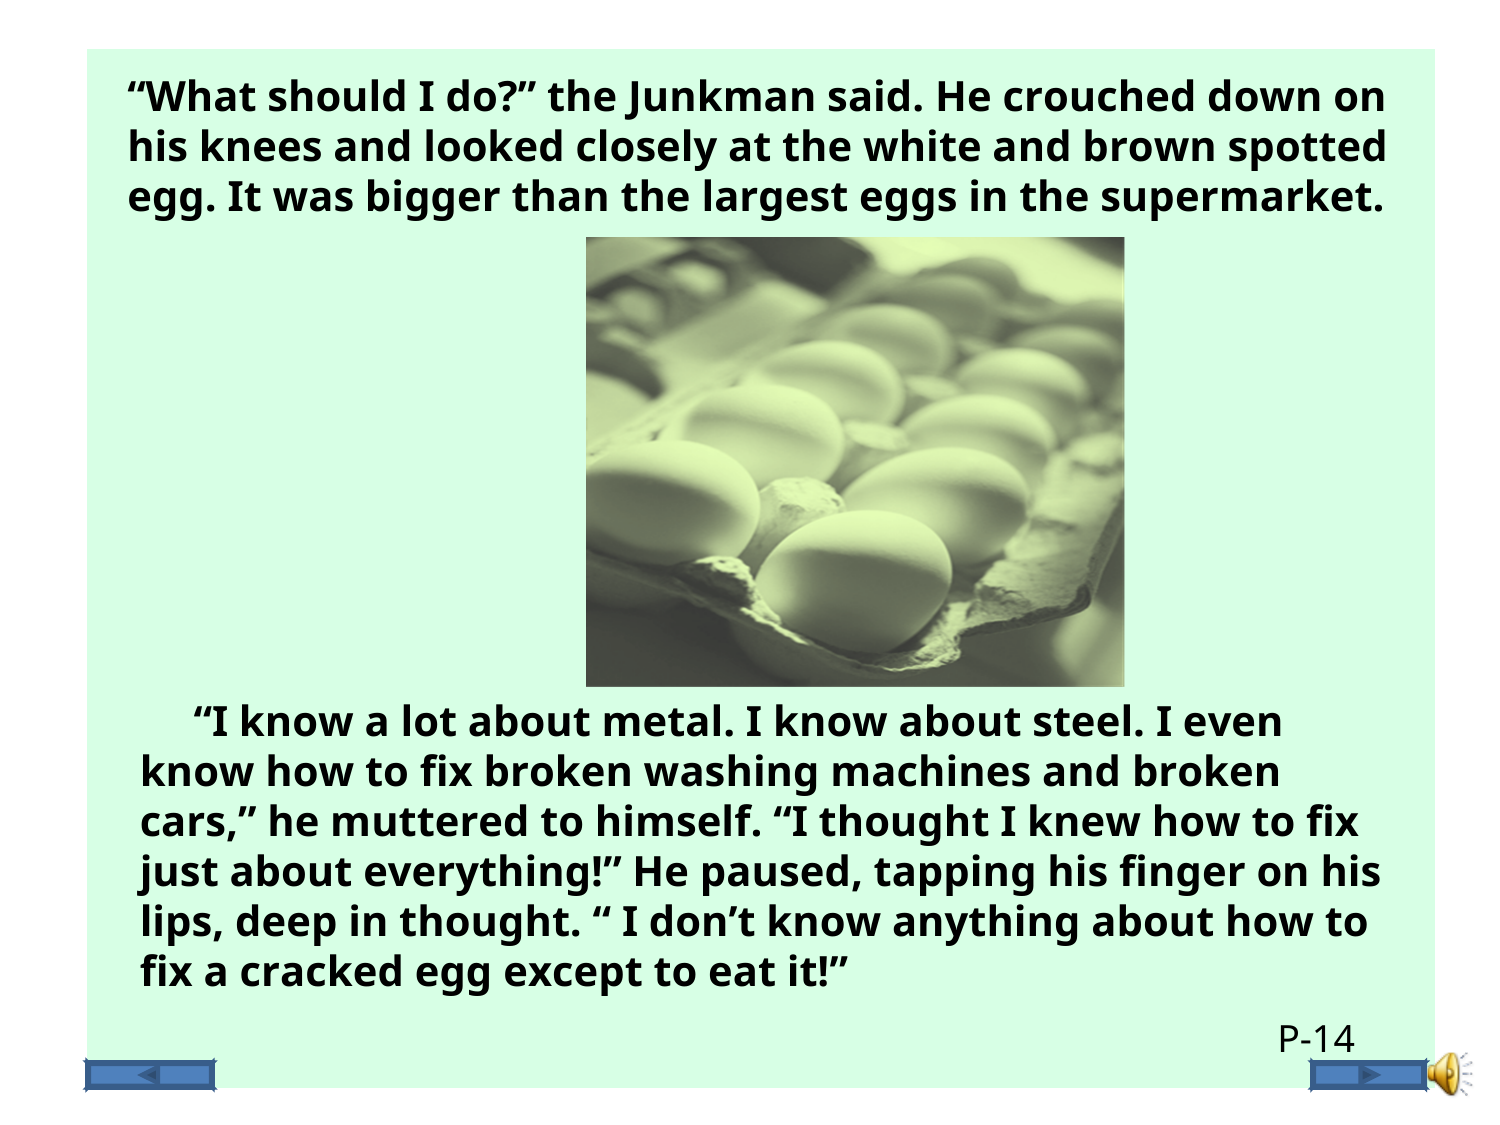

“What should I do?” the Junkman said. He crouched down on his knees and looked closely at the white and brown spotted egg. It was bigger than the largest eggs in the supermarket.
 “I know a lot about metal. I know about steel. I even know how to fix broken washing machines and broken cars,” he muttered to himself. “I thought I knew how to fix just about everything!” He paused, tapping his finger on his lips, deep in thought. “ I don’t know anything about how to fix a cracked egg except to eat it!”
P-14